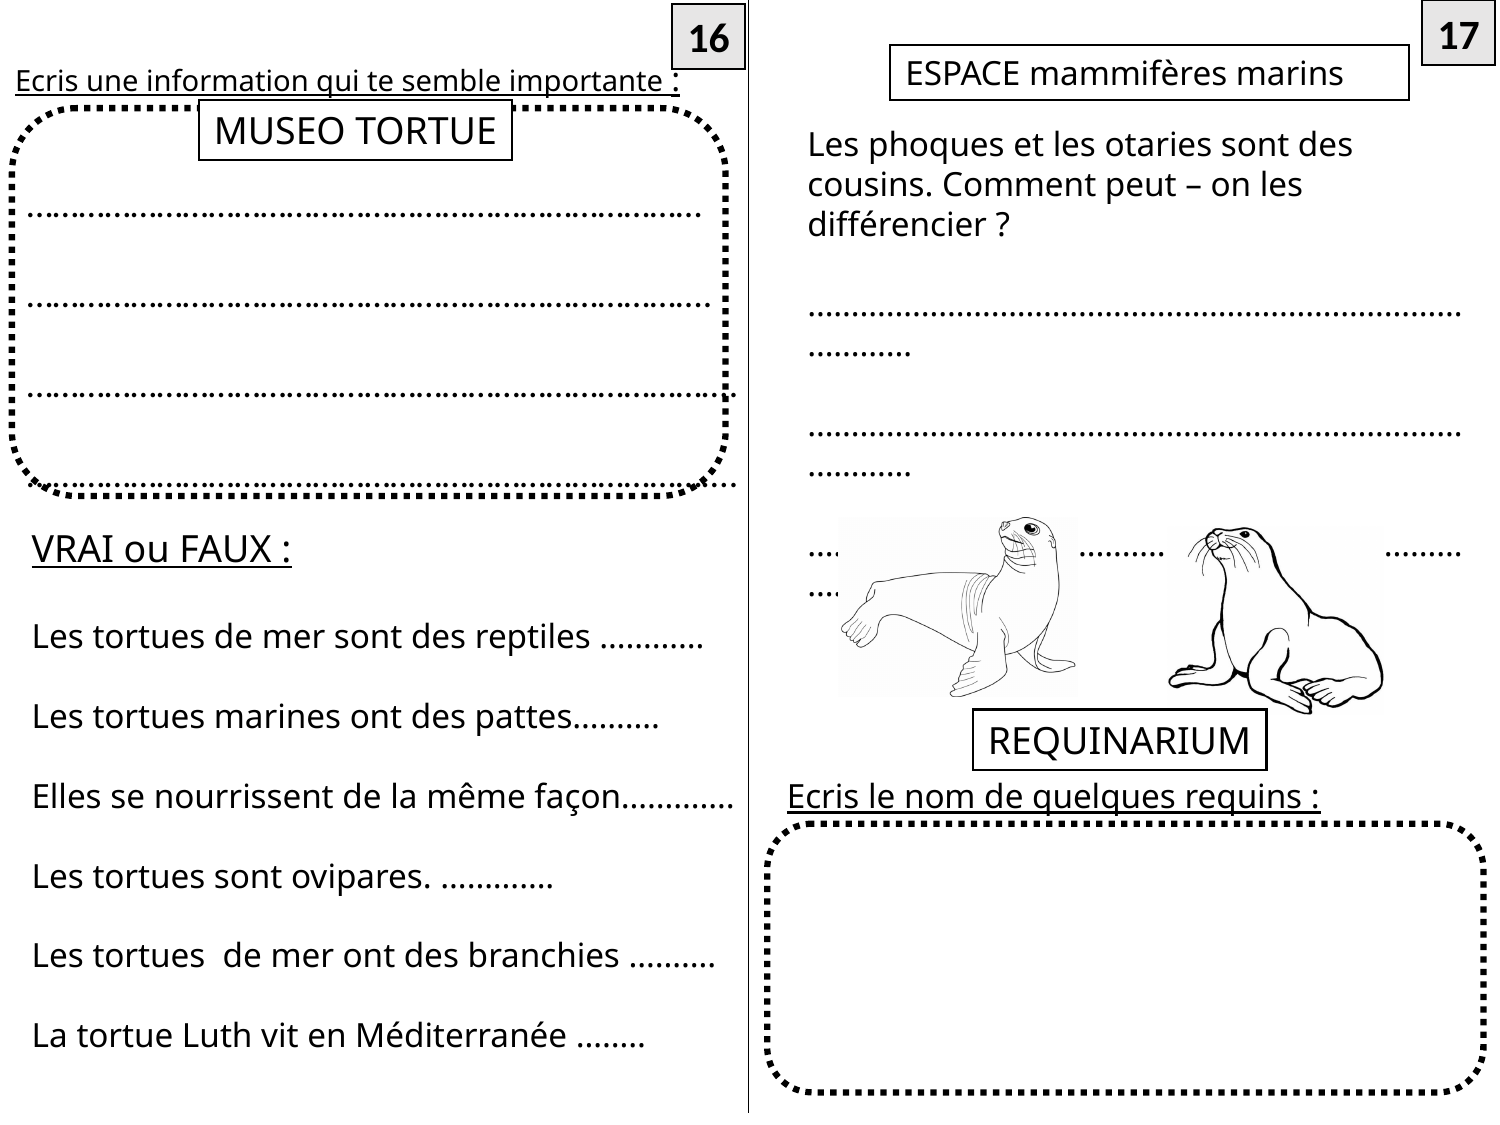

17
16
ESPACE mammifères marins
Ecris une information qui te semble importante :
MUSEO TORTUE
Les phoques et les otaries sont des cousins. Comment peut – on les différencier ?
……………………………………………………………………………
……………………………………………………………………………
…………………………………………………………………………..
……………………………………………………………………
…………………………………………………………………….
……………………………………………………………………….
……………………………………………………………………….
VRAI ou FAUX :
Les tortues de mer sont des reptiles …………
Les tortues marines ont des pattes……….
Elles se nourrissent de la même façon………….
Les tortues sont ovipares. ………….
Les tortues de mer ont des branchies ……….
La tortue Luth vit en Méditerranée ……..
REQUINARIUM
Ecris le nom de quelques requins :